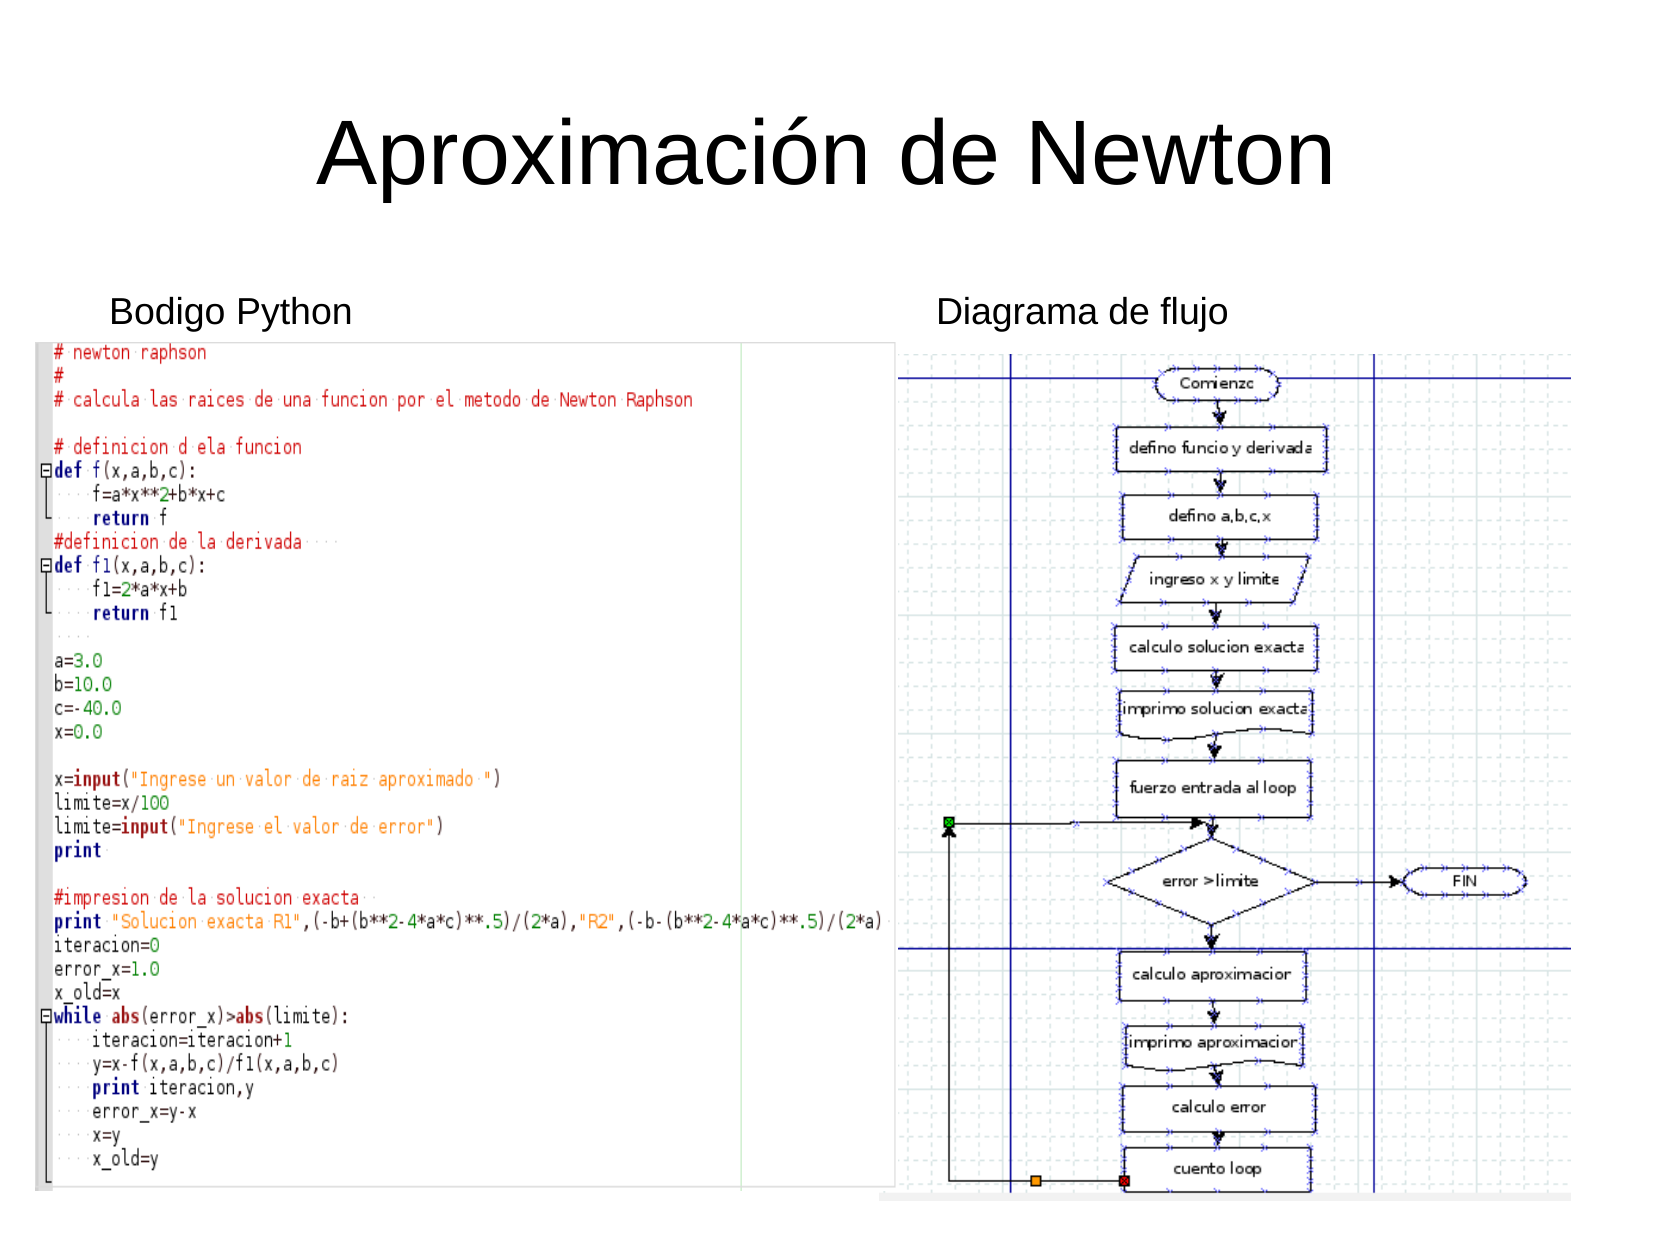

# Aproximación de Newton
Bodigo Python
Diagrama de flujo